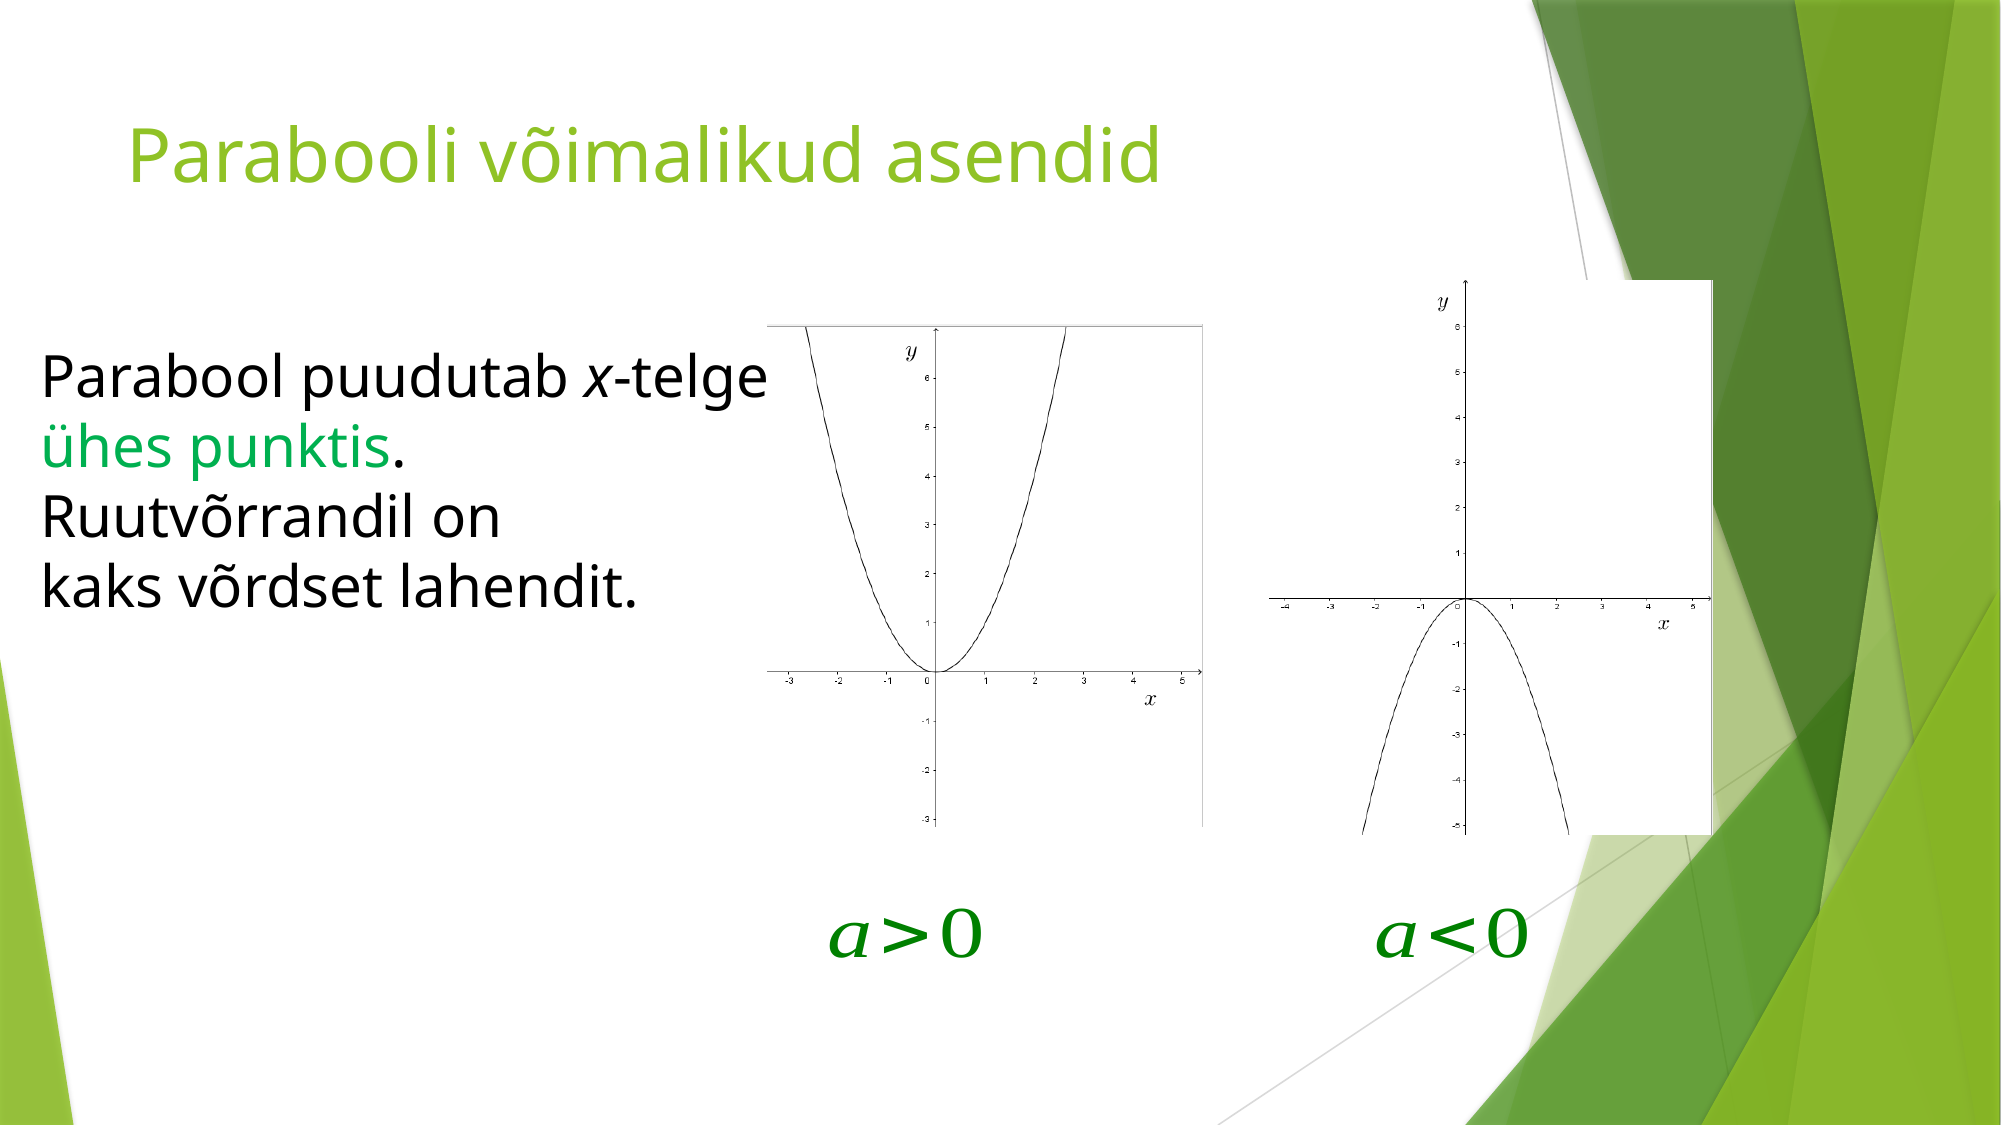

# Parabooli võimalikud asendid
Parabool puudutab x-telge
ühes punktis.
Ruutvõrrandil on
kaks võrdset lahendit.